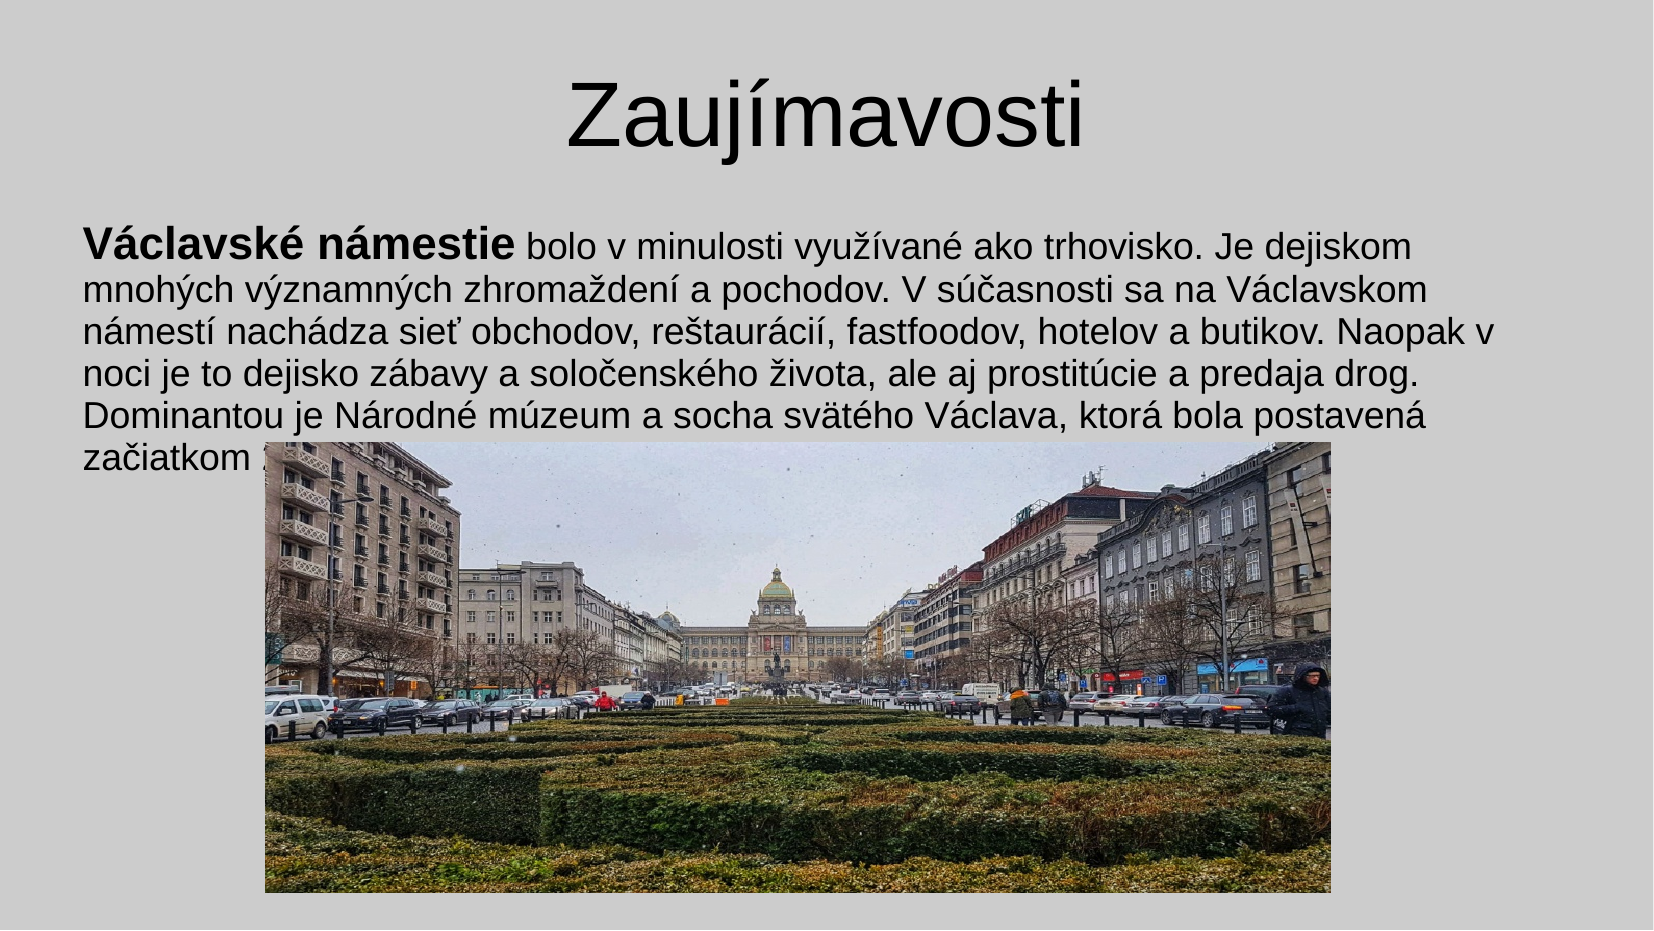

# Zaujímavosti
Václavské námestie bolo v minulosti využívané ako trhovisko. Je dejiskom mnohých významných zhromaždení a pochodov. V súčasnosti sa na Václavskom námestí nachádza sieť obchodov, reštaurácií, fastfoodov, hotelov a butikov. Naopak v noci je to dejisko zábavy a soločenského života, ale aj prostitúcie a predaja drog. Dominantou je Národné múzeum a socha svätého Václava, ktorá bola postavená začiatkom 20. storočia.